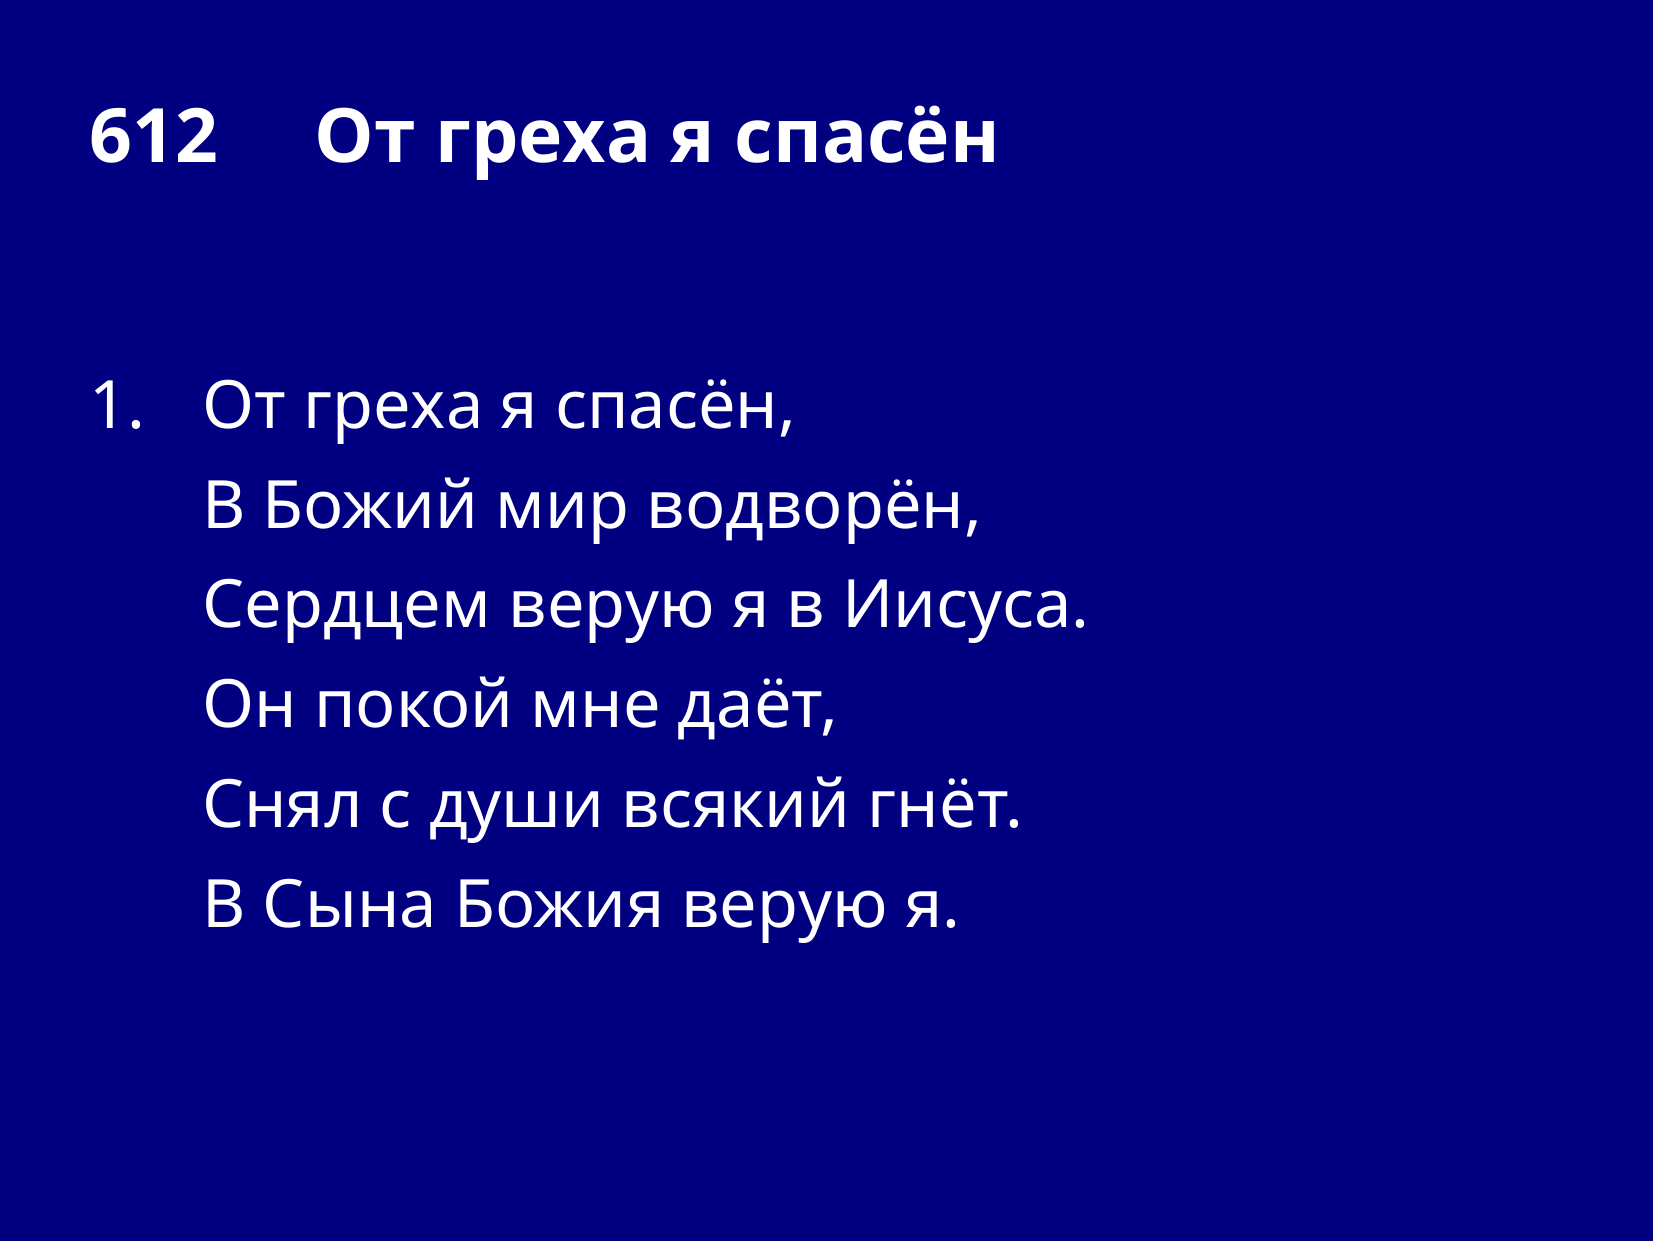

612	От греха я спасён
1.	От греха я спасён,
	В Божий мир водворён,
	Сердцем верую я в Иисуса.
	Он покой мне даёт,
	Снял с души всякий гнёт.
	В Сына Божия верую я.